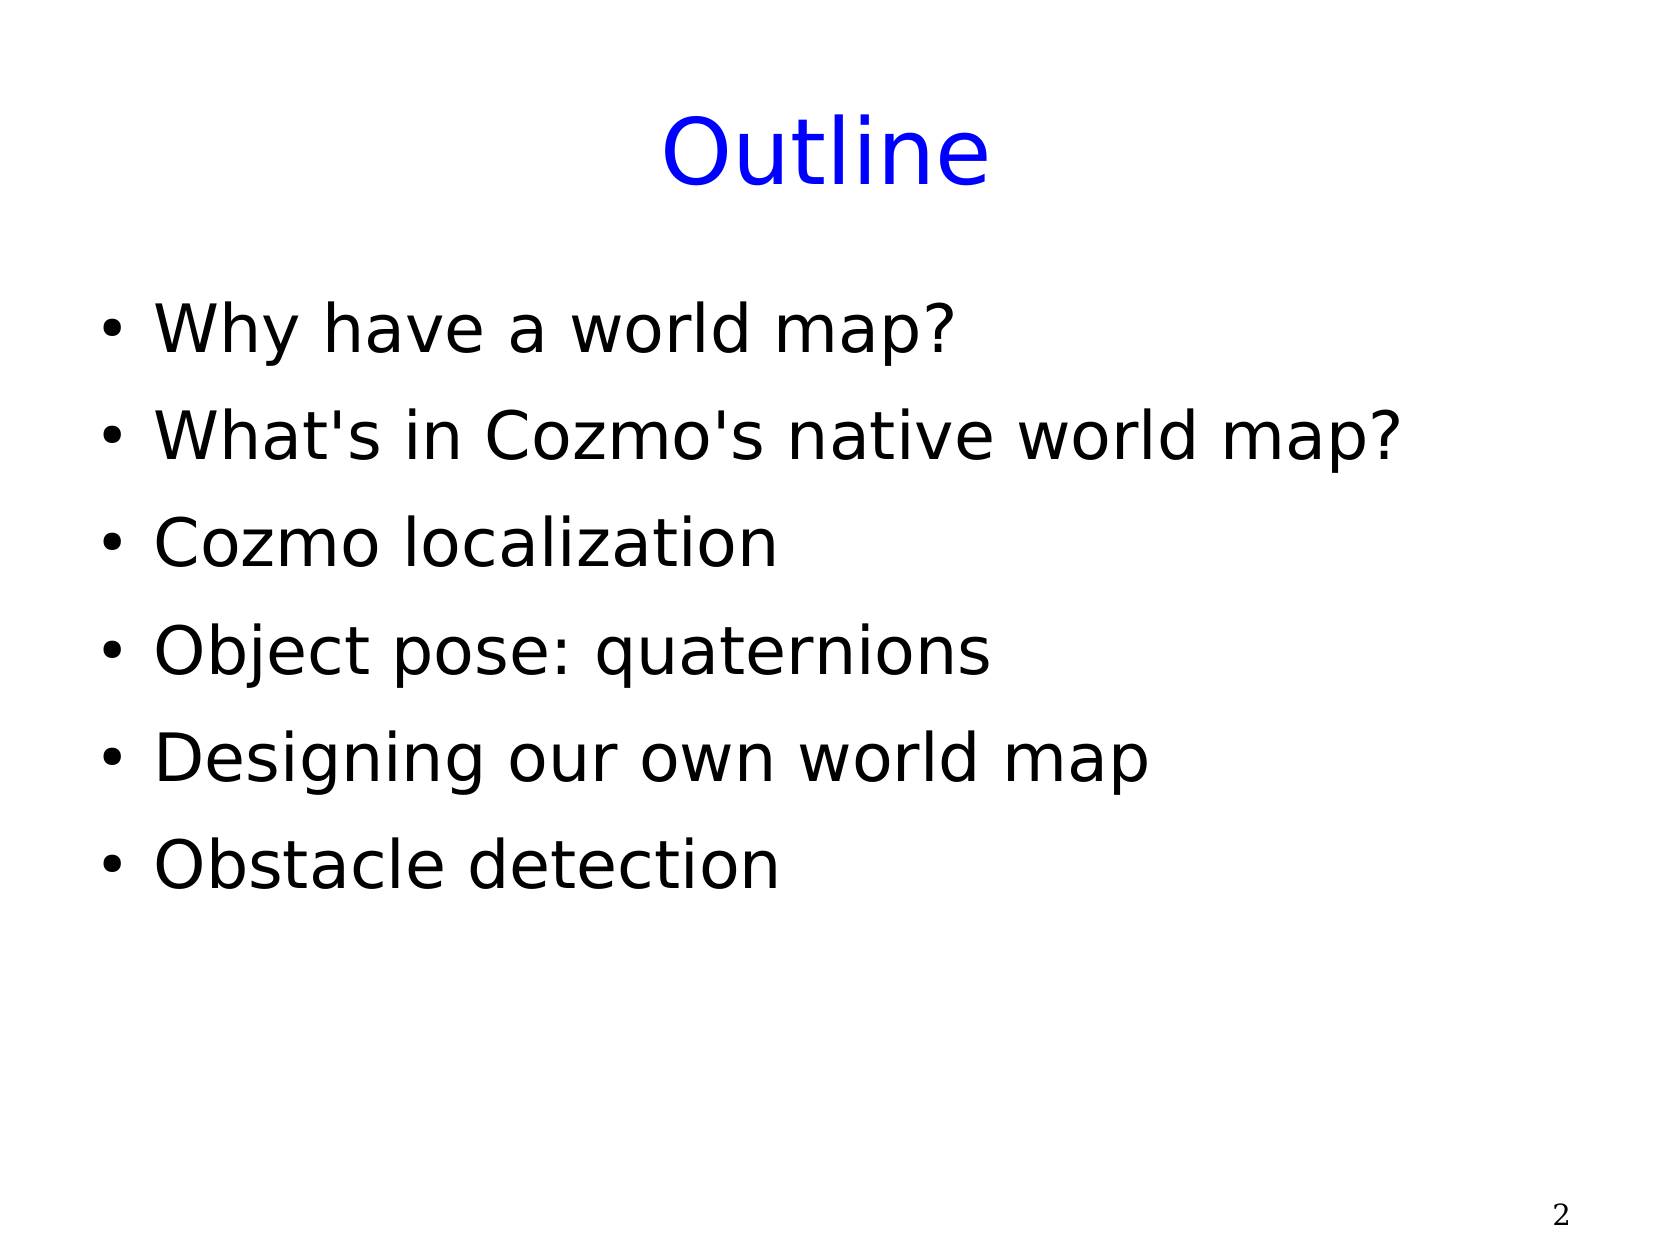

# Outline
Why have a world map?
What's in Cozmo's native world map?
Cozmo localization
Object pose: quaternions
Designing our own world map
Obstacle detection
2